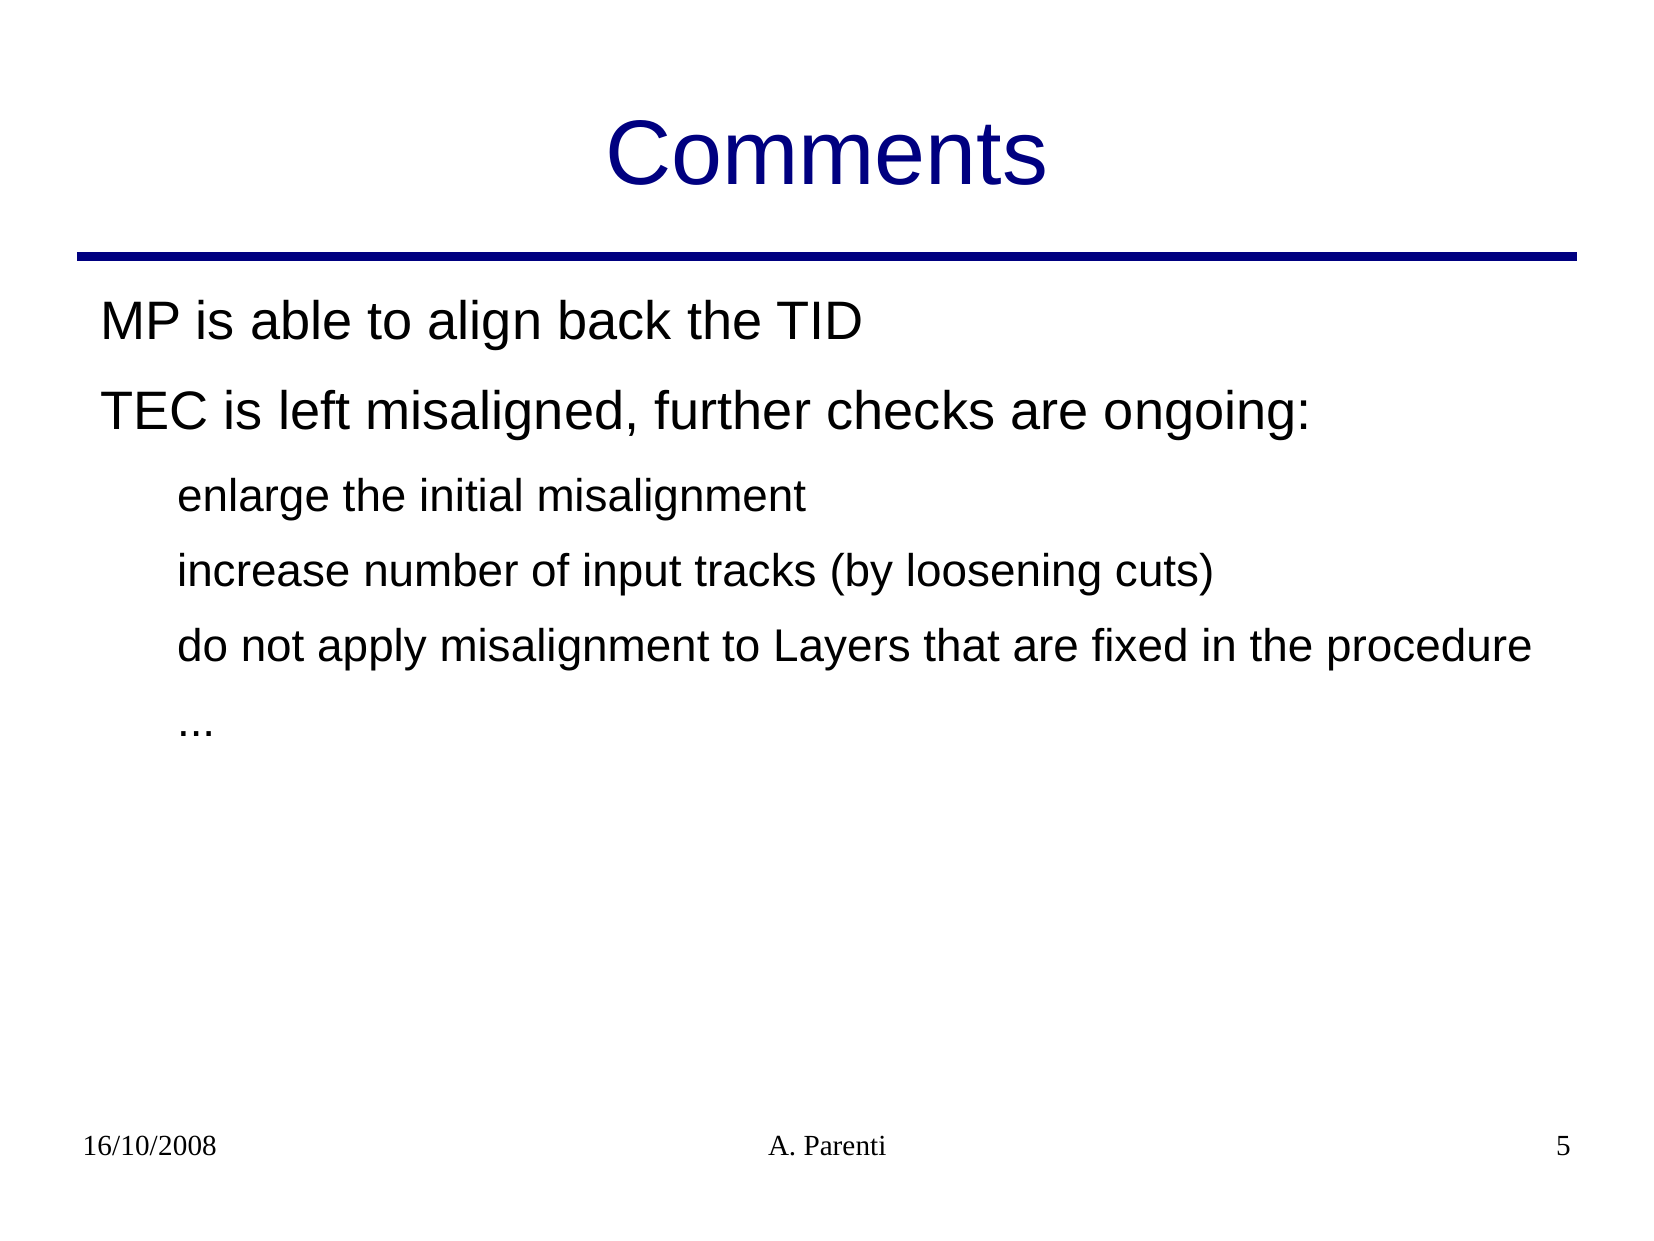

# Comments
MP is able to align back the TID
TEC is left misaligned, further checks are ongoing:
enlarge the initial misalignment
increase number of input tracks (by loosening cuts)
do not apply misalignment to Layers that are fixed in the procedure
...
5